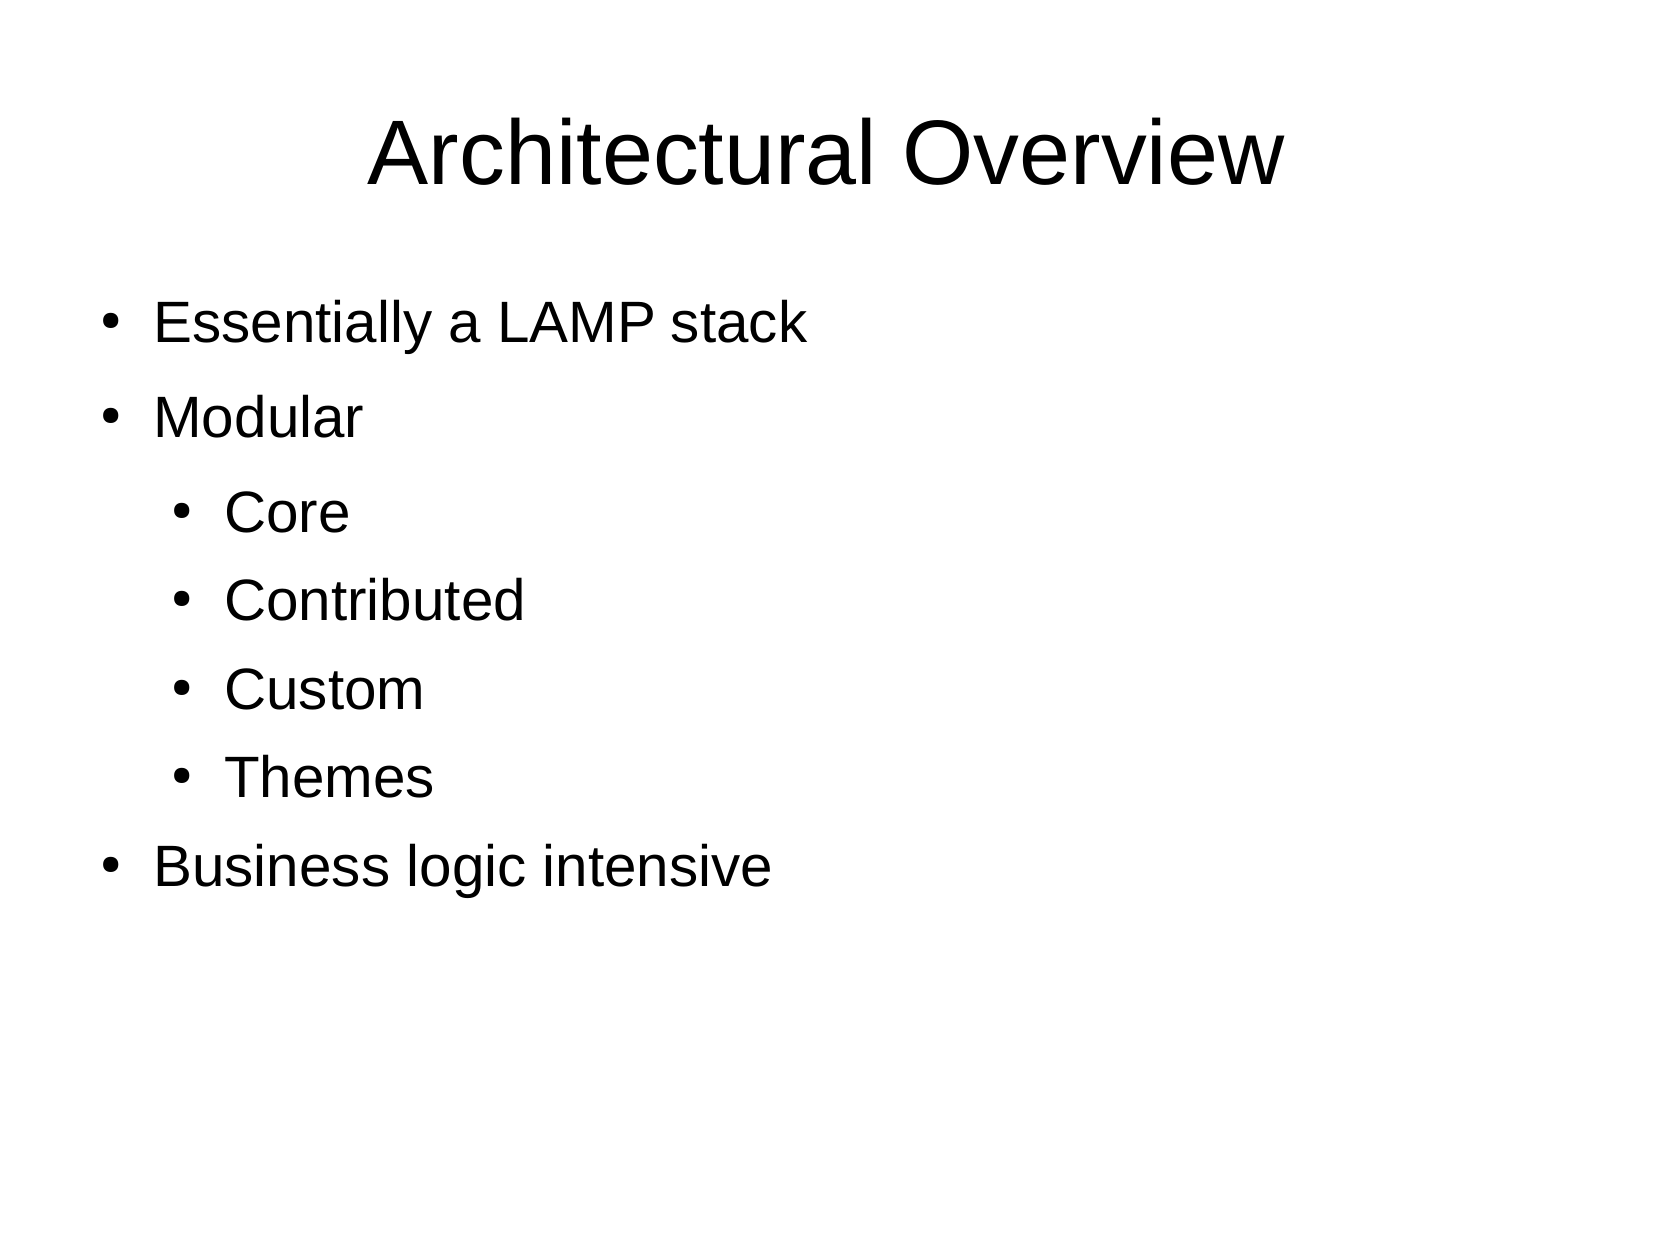

# Architectural Overview
Essentially a LAMP stack
Modular
Core
Contributed
Custom
Themes
Business logic intensive